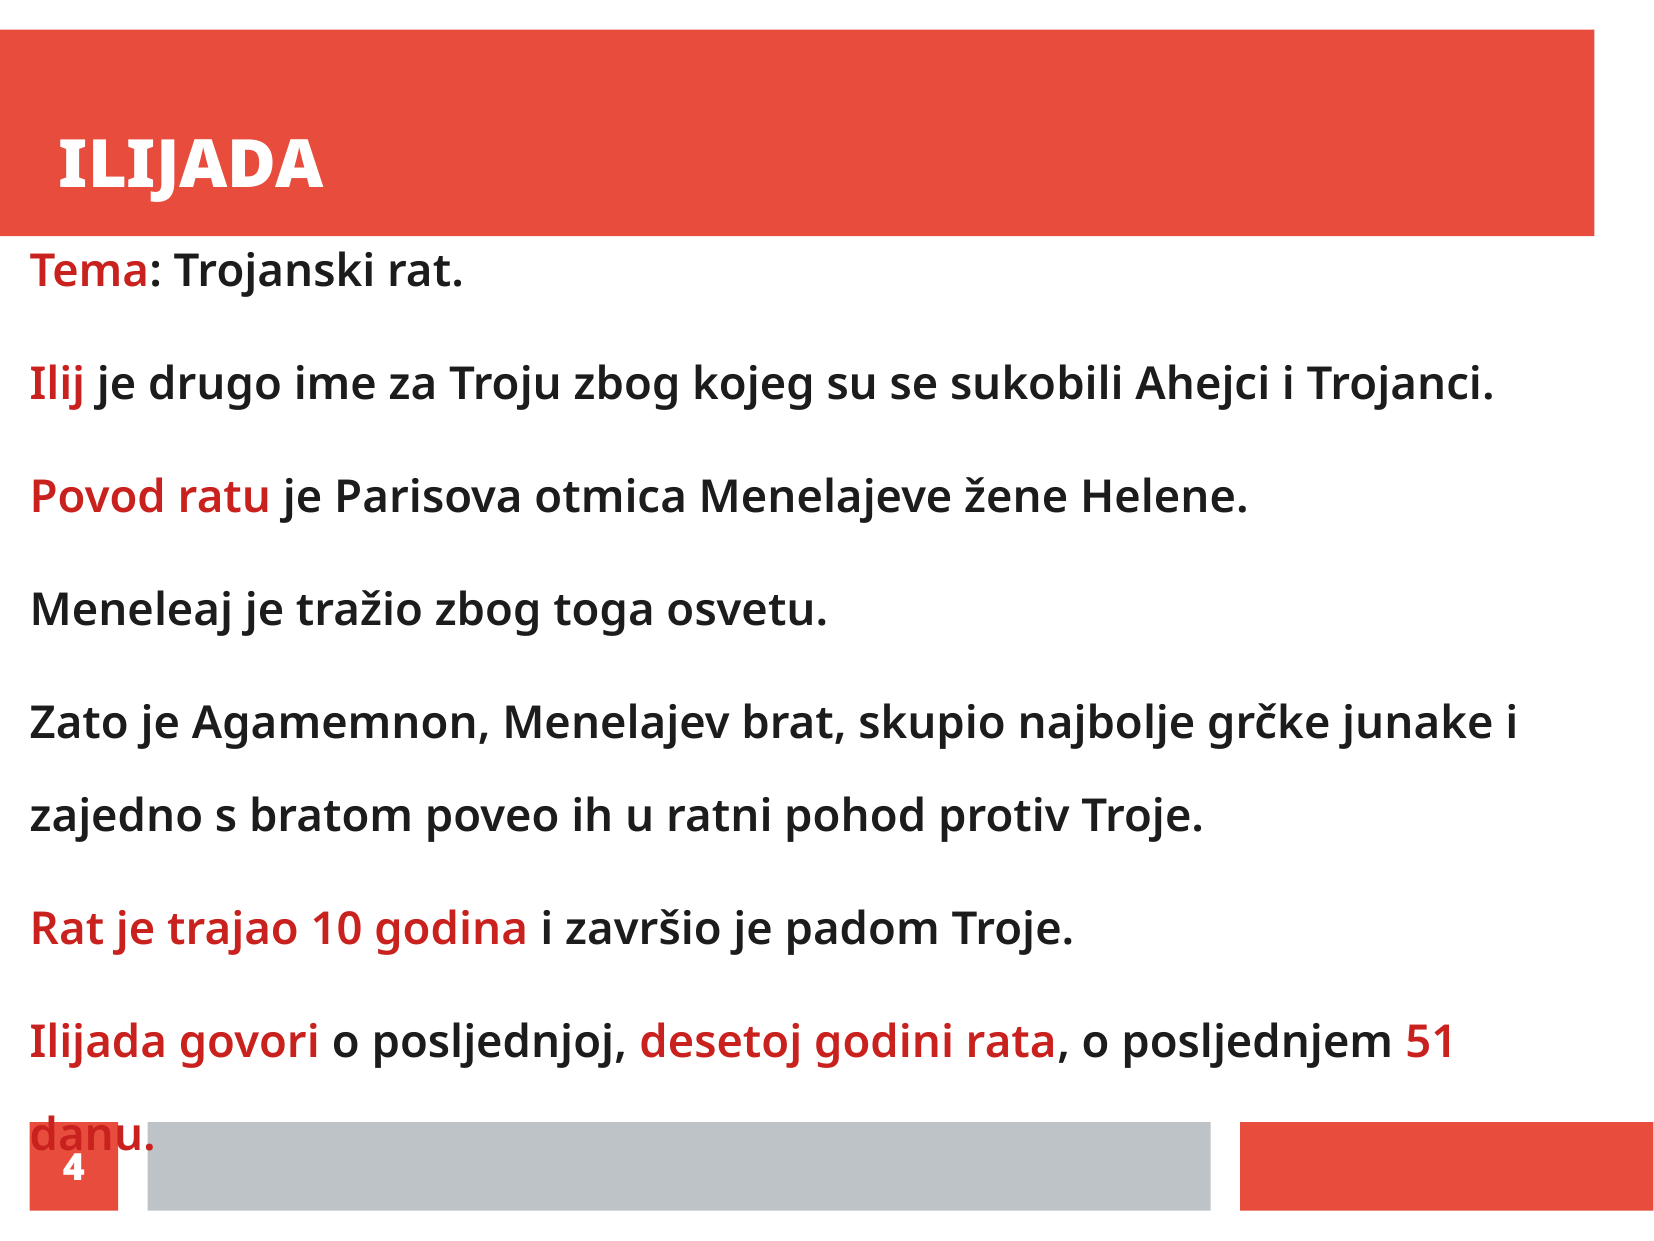

# ILIJADA
Tema: Trojanski rat.
Ilij je drugo ime za Troju zbog kojeg su se sukobili Ahejci i Trojanci.
Povod ratu je Parisova otmica Menelajeve žene Helene.
Meneleaj je tražio zbog toga osvetu.
Zato je Agamemnon, Menelajev brat, skupio najbolje grčke junake i zajedno s bratom poveo ih u ratni pohod protiv Troje.
Rat je trajao 10 godina i završio je padom Troje.
Ilijada govori o posljednjoj, desetoj godini rata, o posljednjem 51 danu.
4